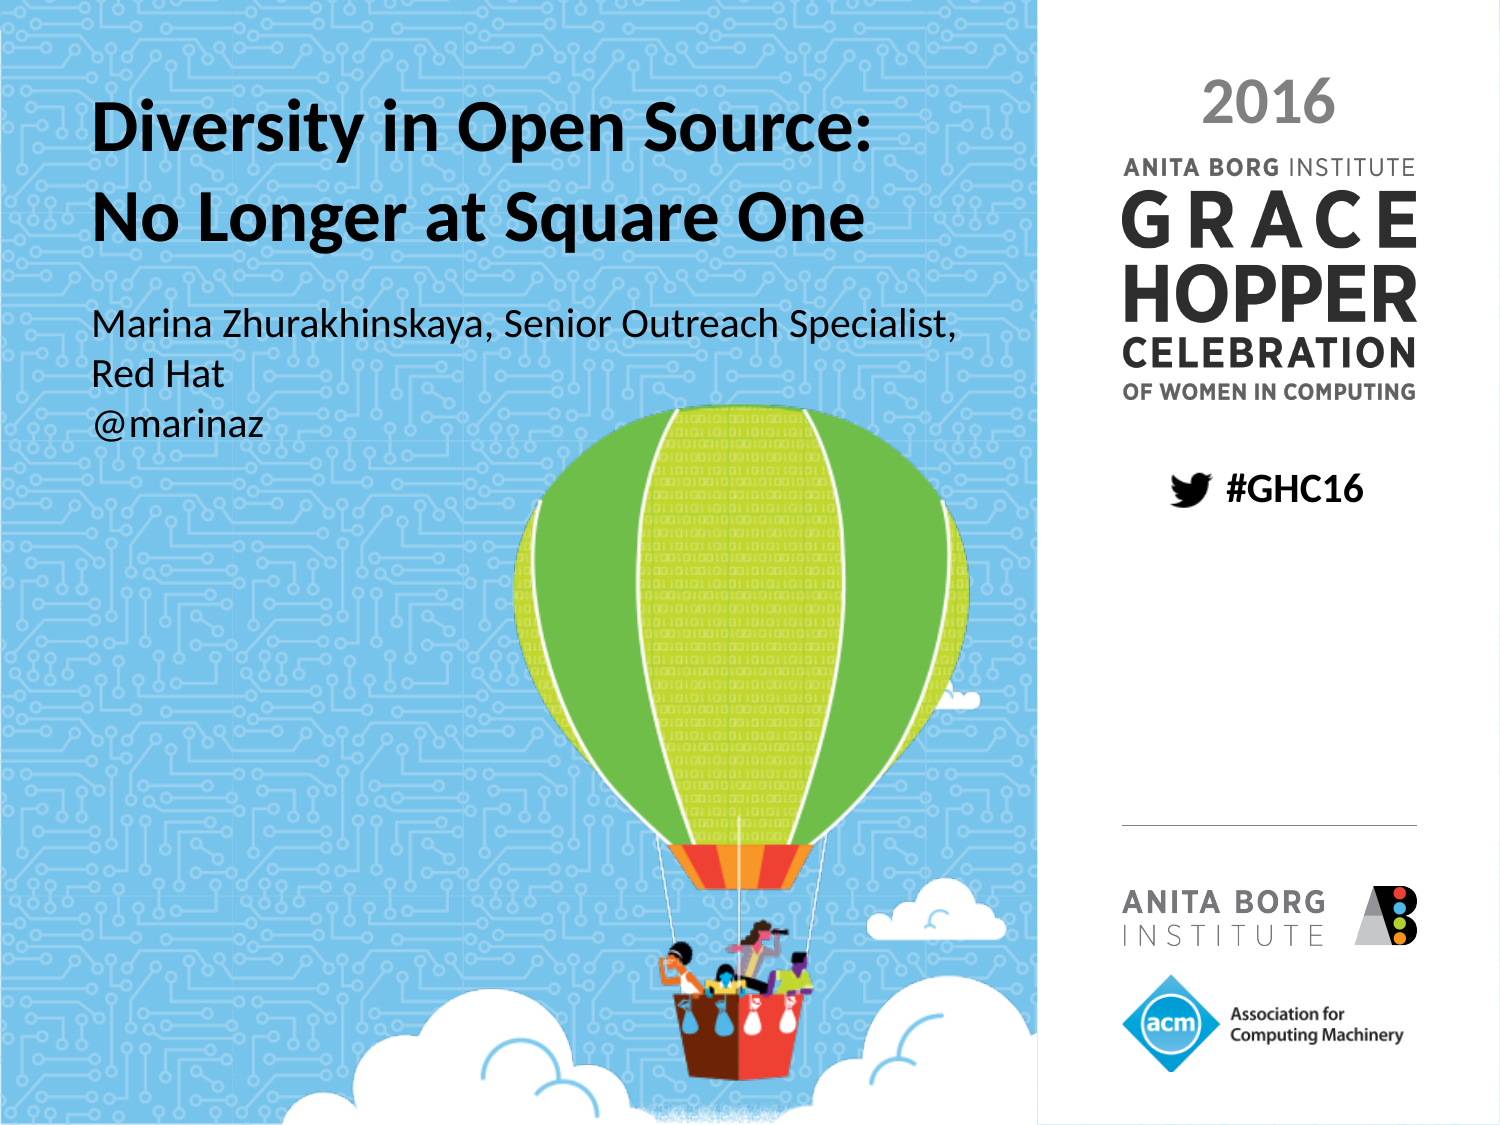

Diversity in Open Source: No Longer at Square One
Marina Zhurakhinskaya, Senior Outreach Specialist,
Red Hat
@marinaz